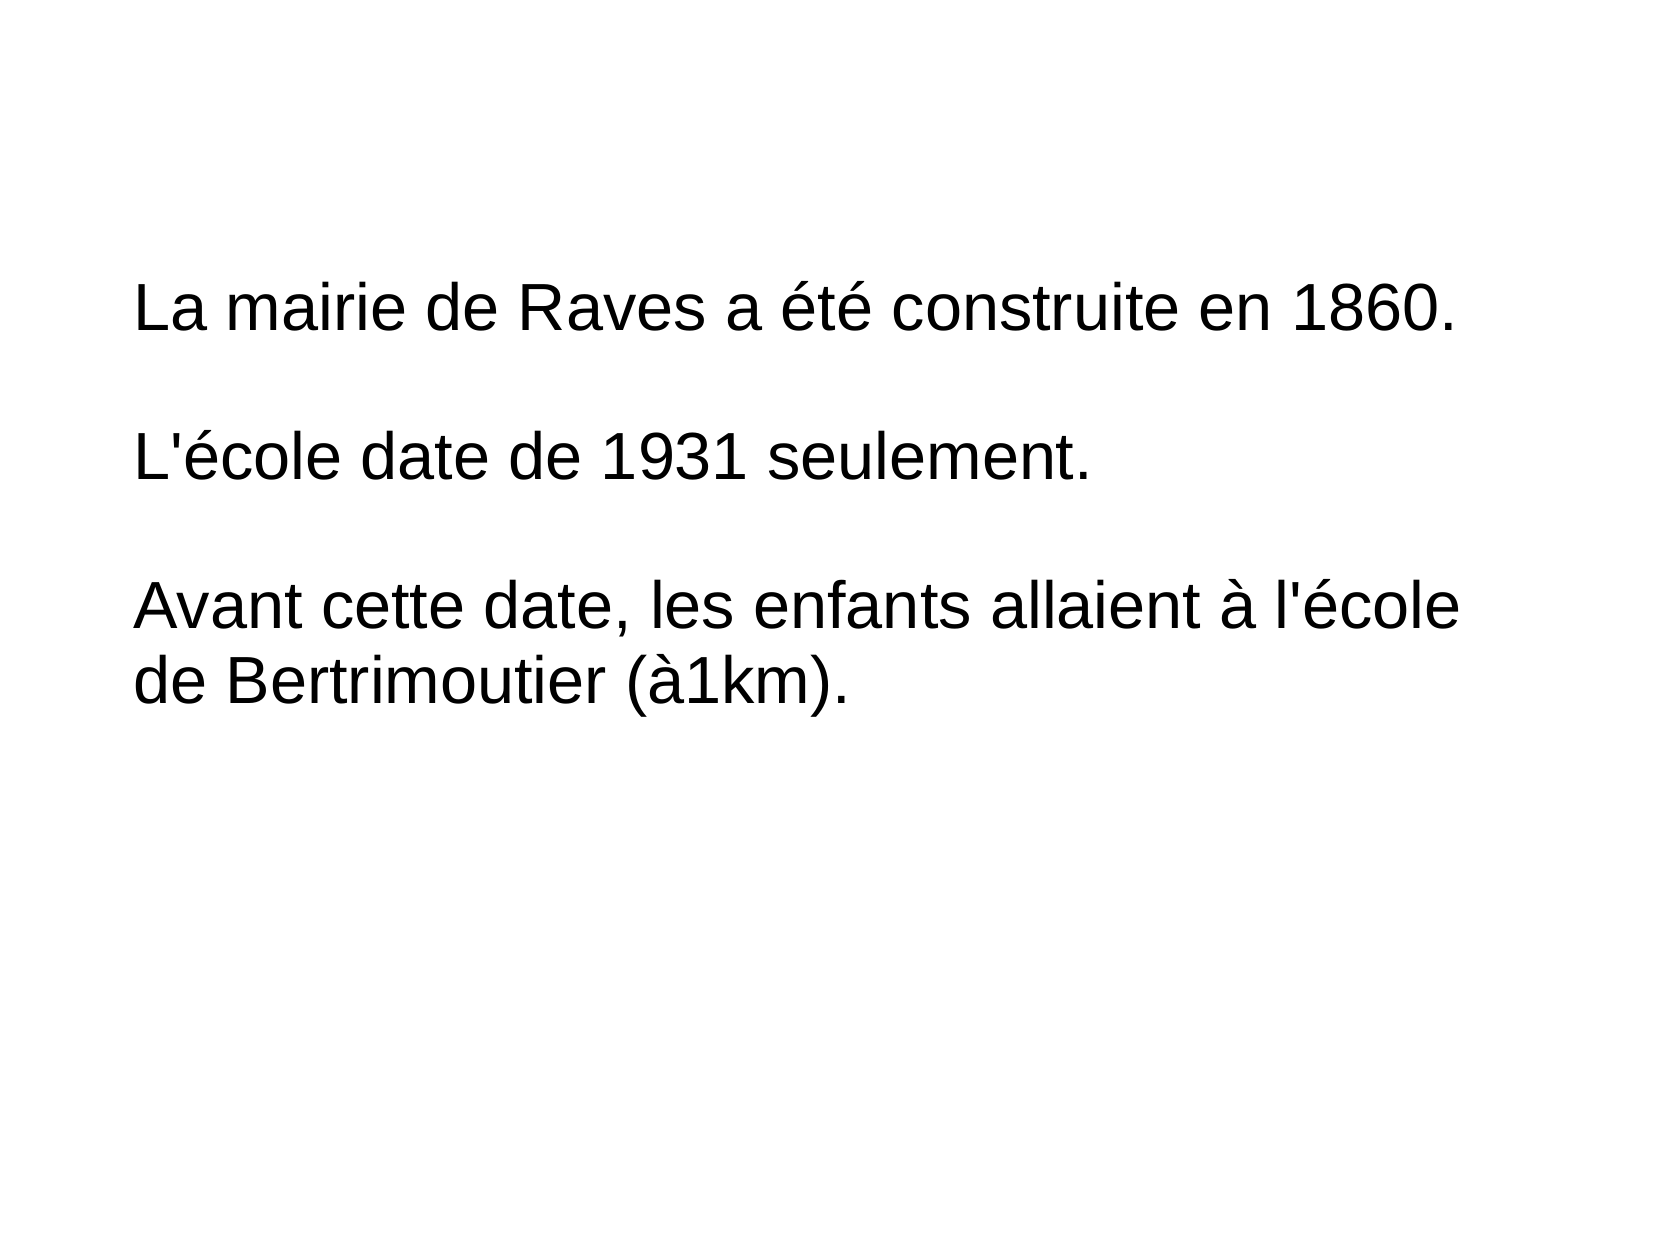

La mairie de Raves a été construite en 1860.
L'école date de 1931 seulement.
Avant cette date, les enfants allaient à l'école
de Bertrimoutier (à1km).